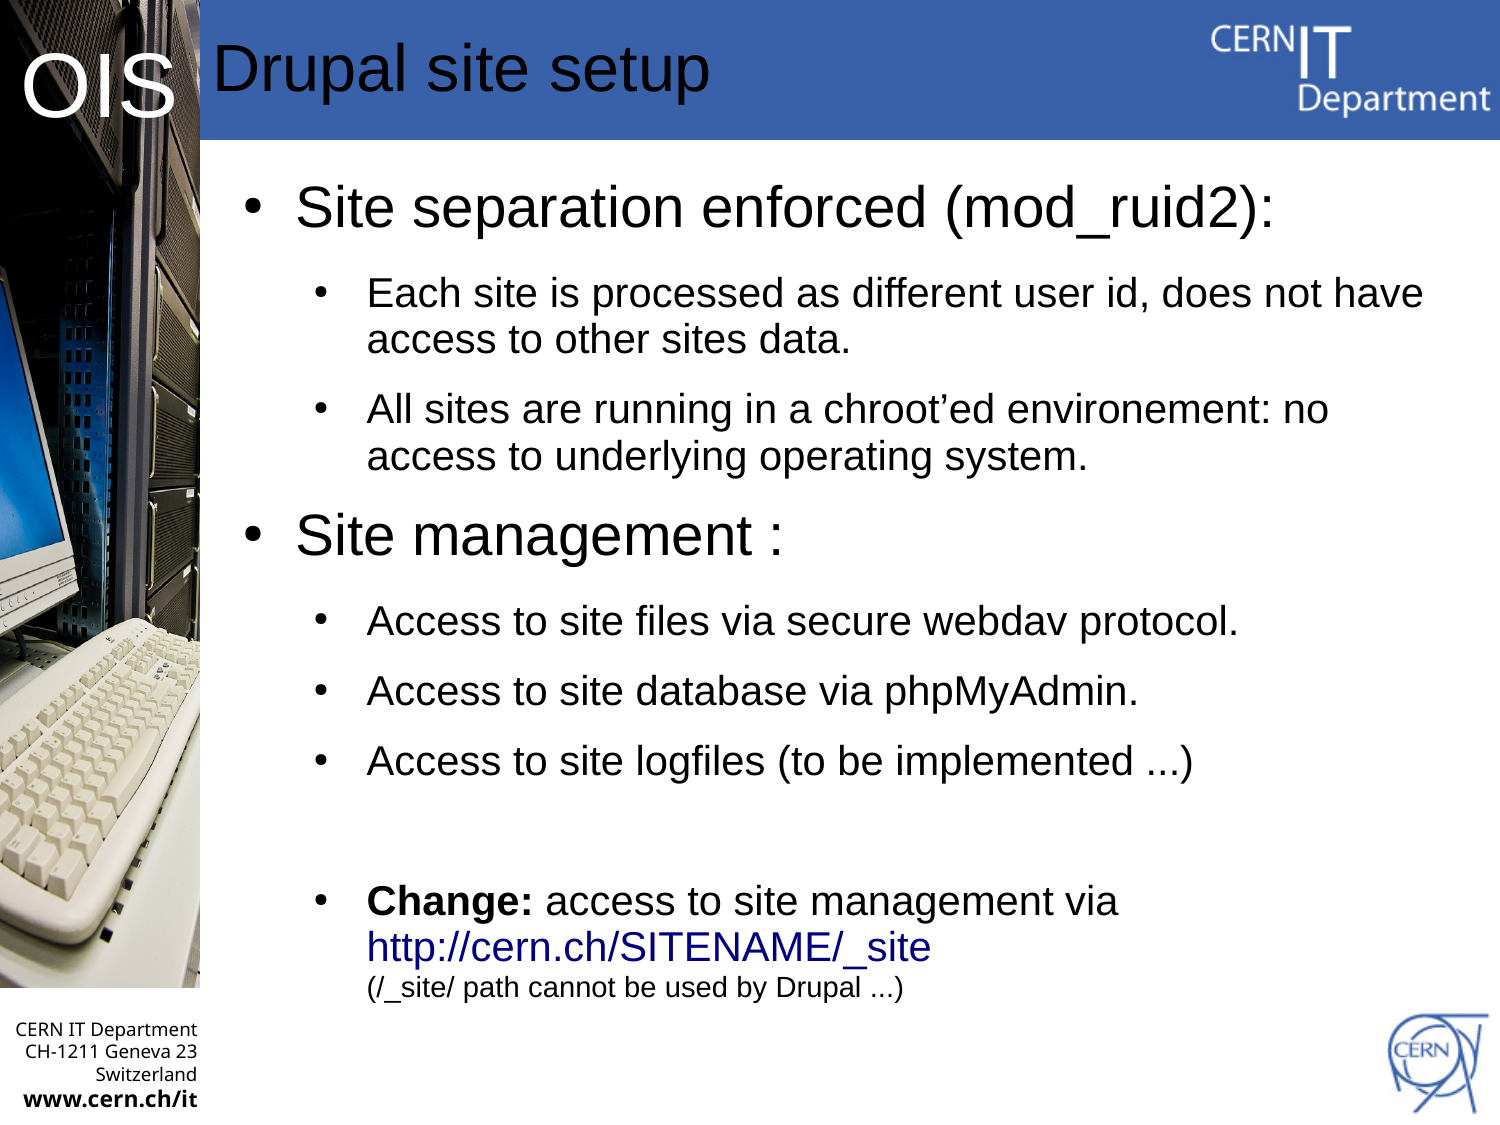

# Drupal site setup
Site separation enforced (mod_ruid2):
Each site is processed as different user id, does not have access to other sites data.
All sites are running in a chroot’ed environement: no access to underlying operating system.
Site management :
Access to site files via secure webdav protocol.
Access to site database via phpMyAdmin.
Access to site logfiles (to be implemented ...)
Change: access to site management via http://cern.ch/SITENAME/_site
(/_site/ path cannot be used by Drupal ...)